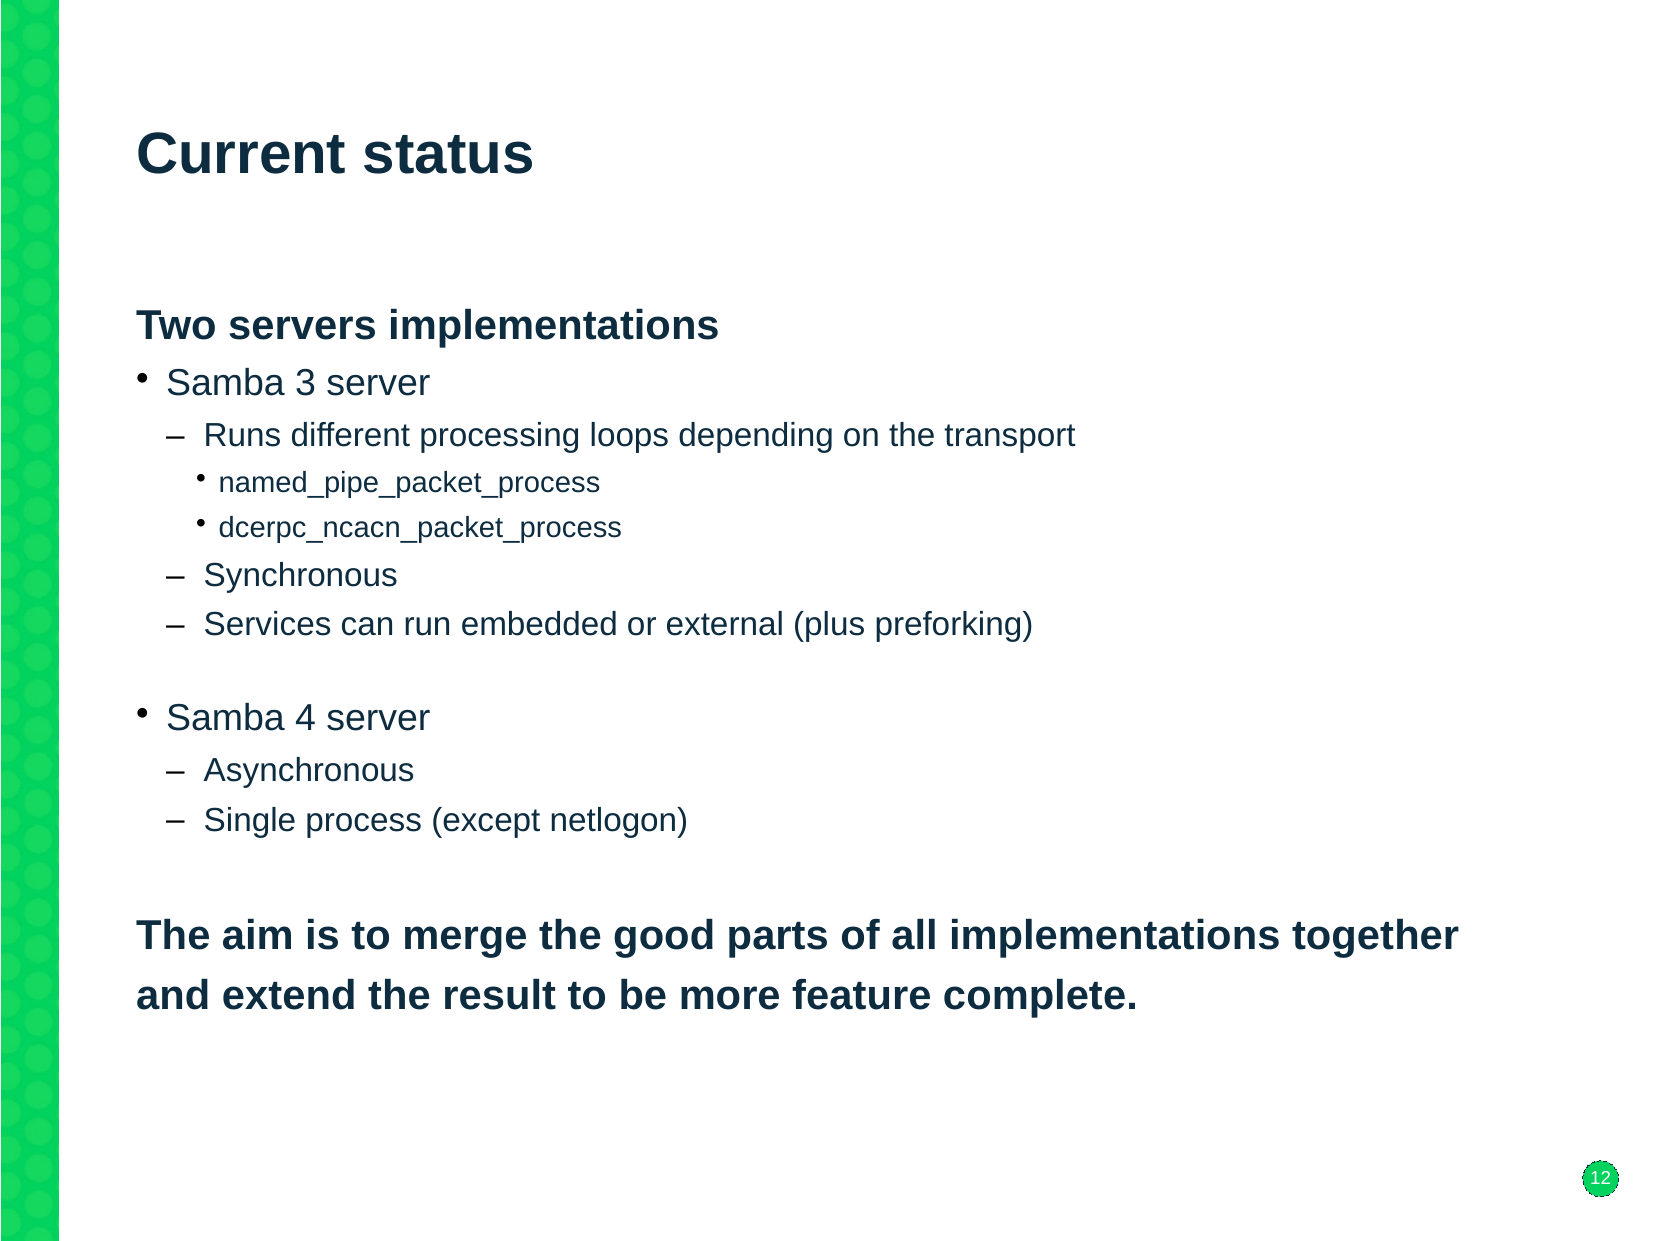

# Current status
Two servers implementations
Samba 3 server
Runs different processing loops depending on the transport
named_pipe_packet_process
dcerpc_ncacn_packet_process
Synchronous
Services can run embedded or external (plus preforking)
Samba 4 server
Asynchronous
Single process (except netlogon)
The aim is to merge the good parts of all implementations together
and extend the result to be more feature complete.
12